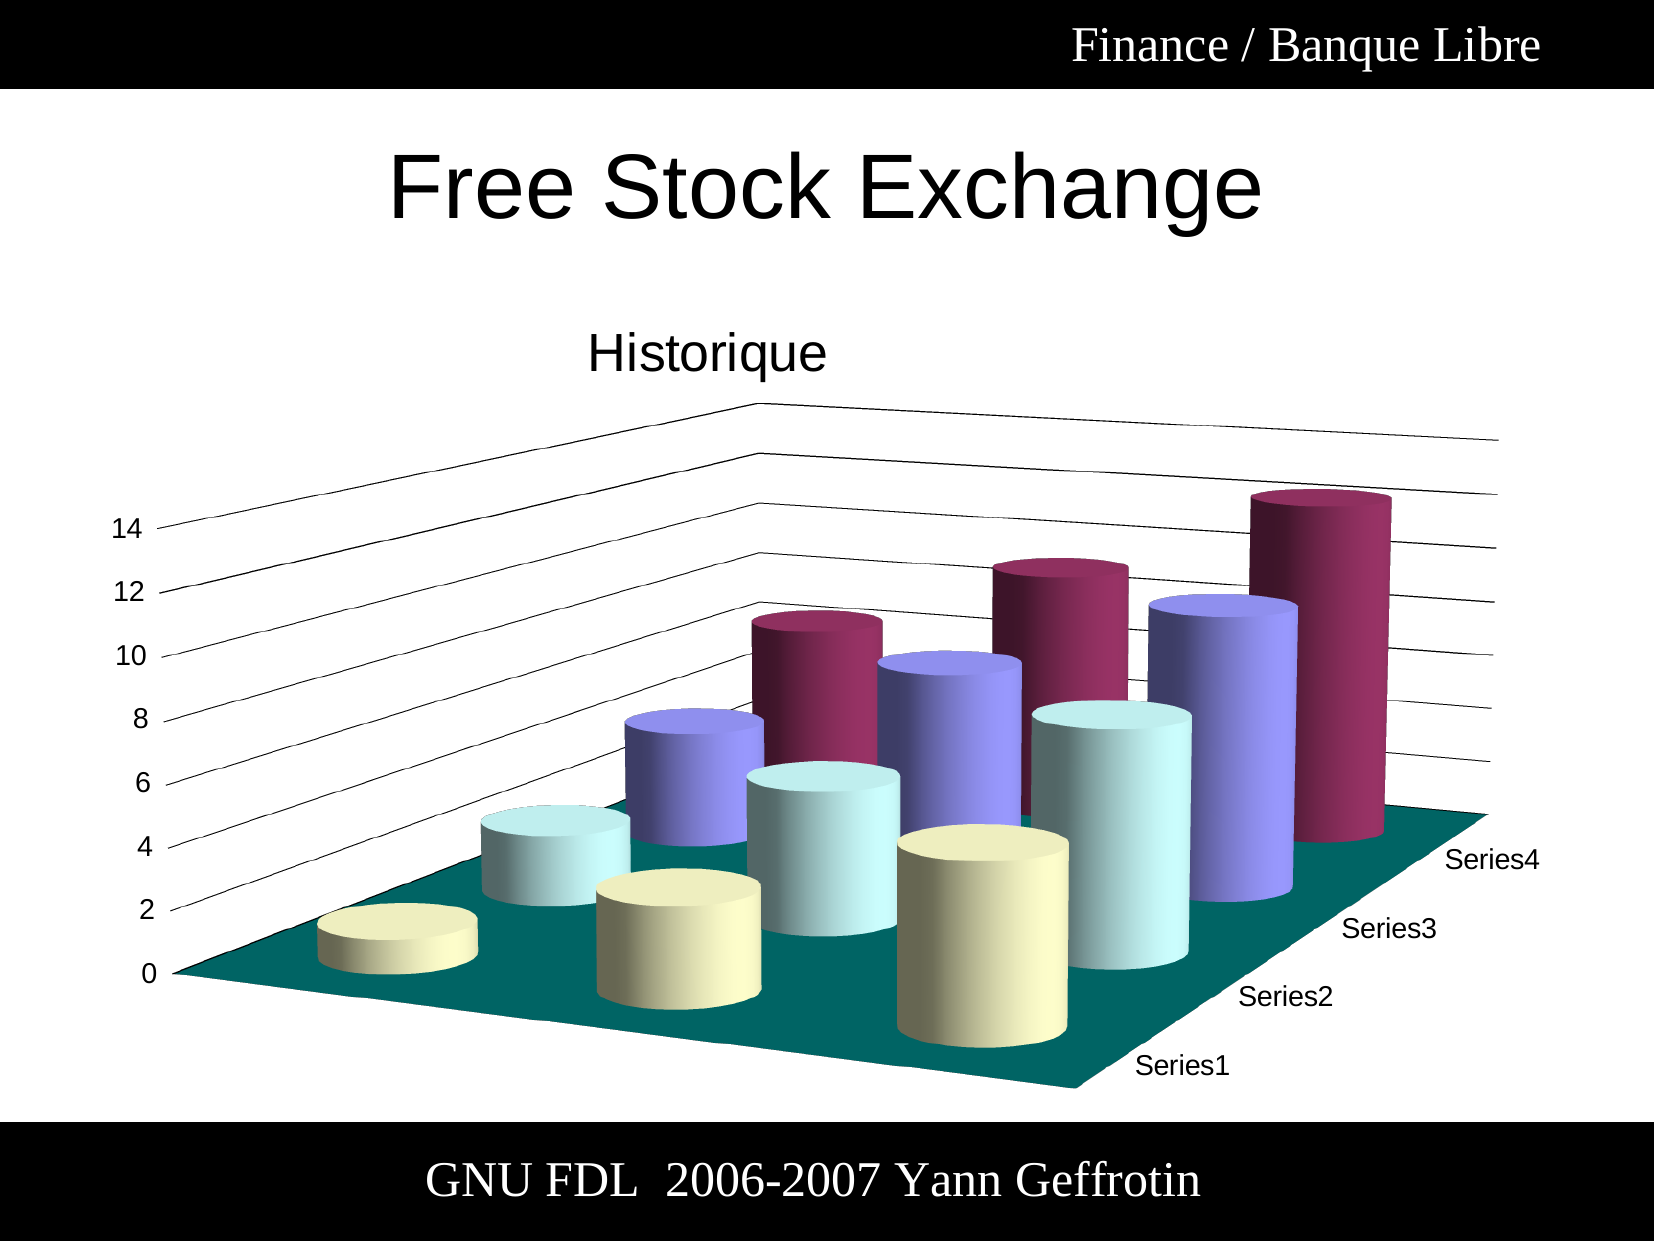

# Free Stock Exchange
Free Stock Exchange est un marché d'échange de valeur à croissance exponentielle et à forte valeur ajoutée
Simple et rapide
Ouvert 7j/7, 24h/24
Import / Export vers FreePay
[unsupported chart]